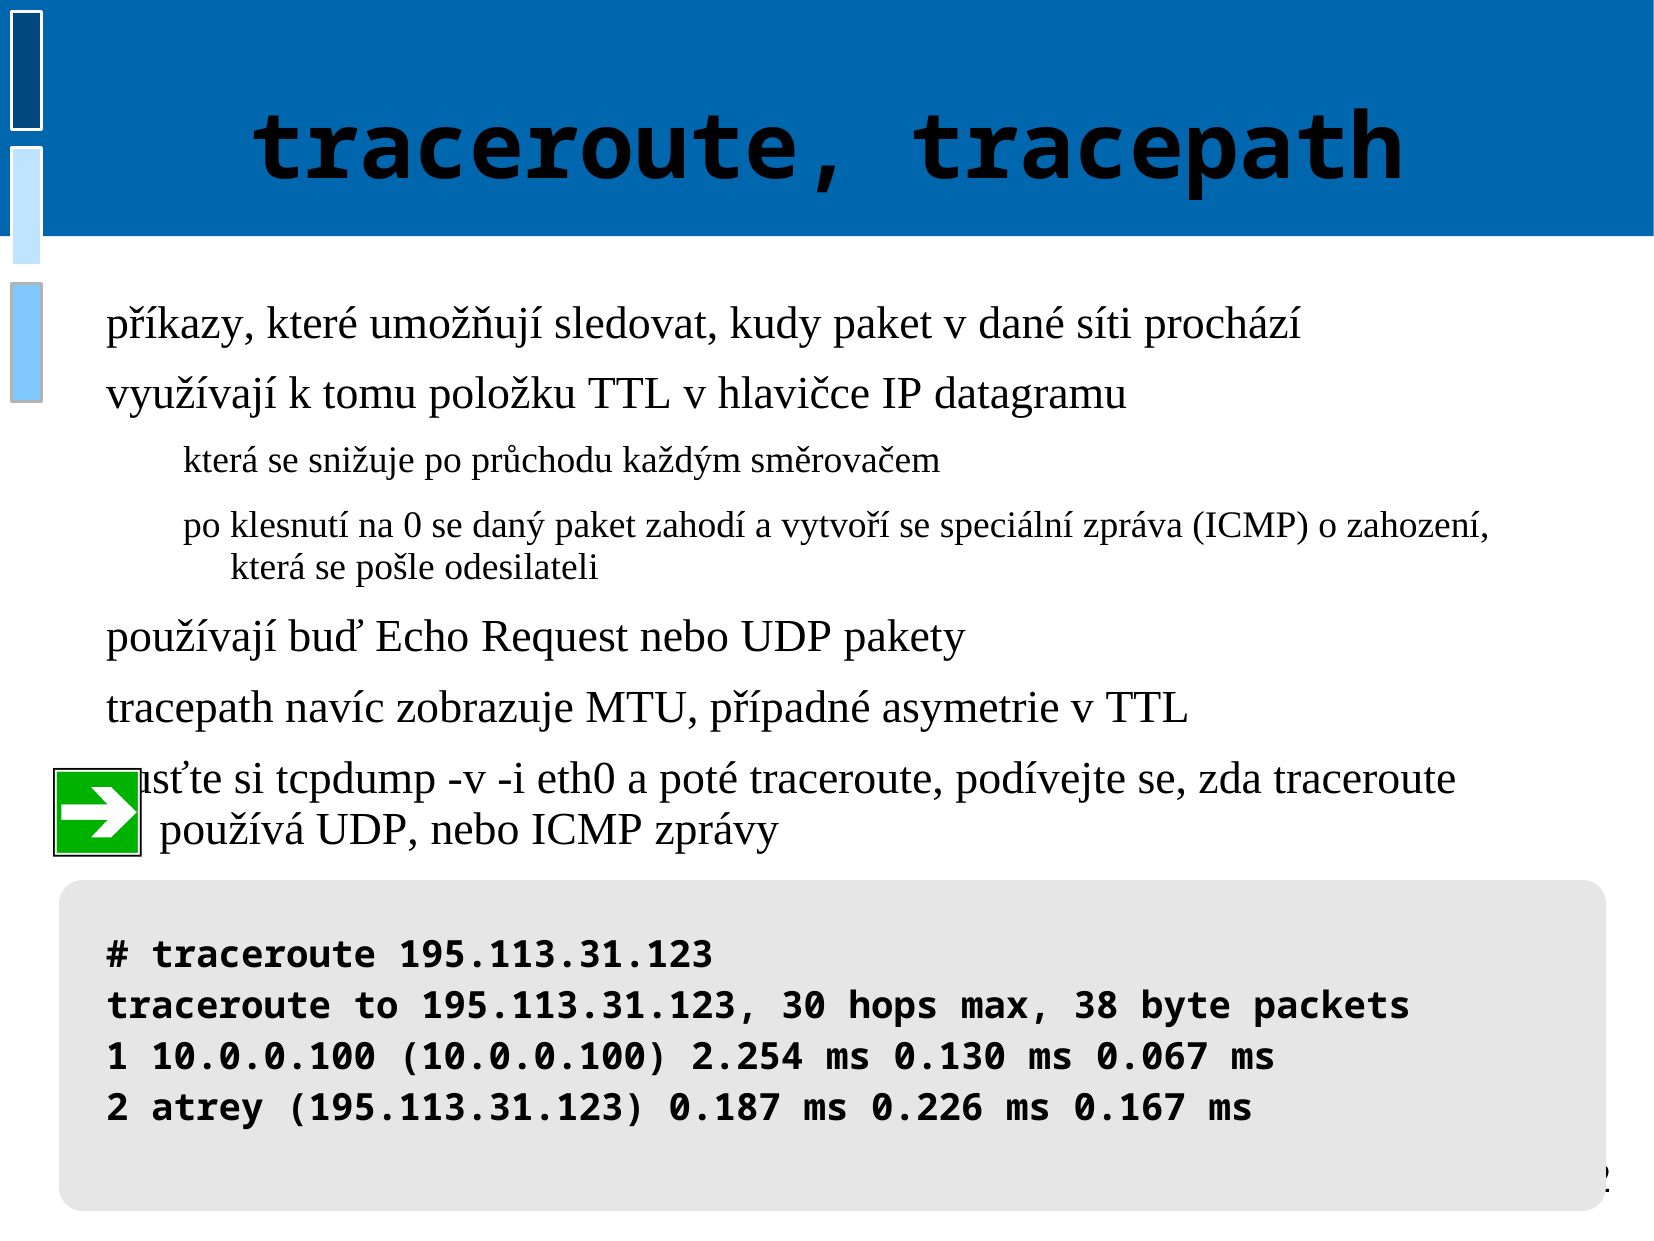

# traceroute, tracepath
příkazy, které umožňují sledovat, kudy paket v dané síti prochází
využívají k tomu položku TTL v hlavičce IP datagramu
která se snižuje po průchodu každým směrovačem
po klesnutí na 0 se daný paket zahodí a vytvoří se speciální zpráva (ICMP) o zahození, která se pošle odesilateli
používají buď Echo Request nebo UDP pakety
tracepath navíc zobrazuje MTU, případné asymetrie v TTL
pusťte si tcpdump -v -i eth0 a poté traceroute, podívejte se, zda traceroute používá UDP, nebo ICMP zprávy
# traceroute 195.113.31.123
traceroute to 195.113.31.123, 30 hops max, 38 byte packets
1 10.0.0.100 (10.0.0.100) 2.254 ms 0.130 ms 0.067 ms
2 atrey (195.113.31.123) 0.187 ms 0.226 ms 0.167 ms